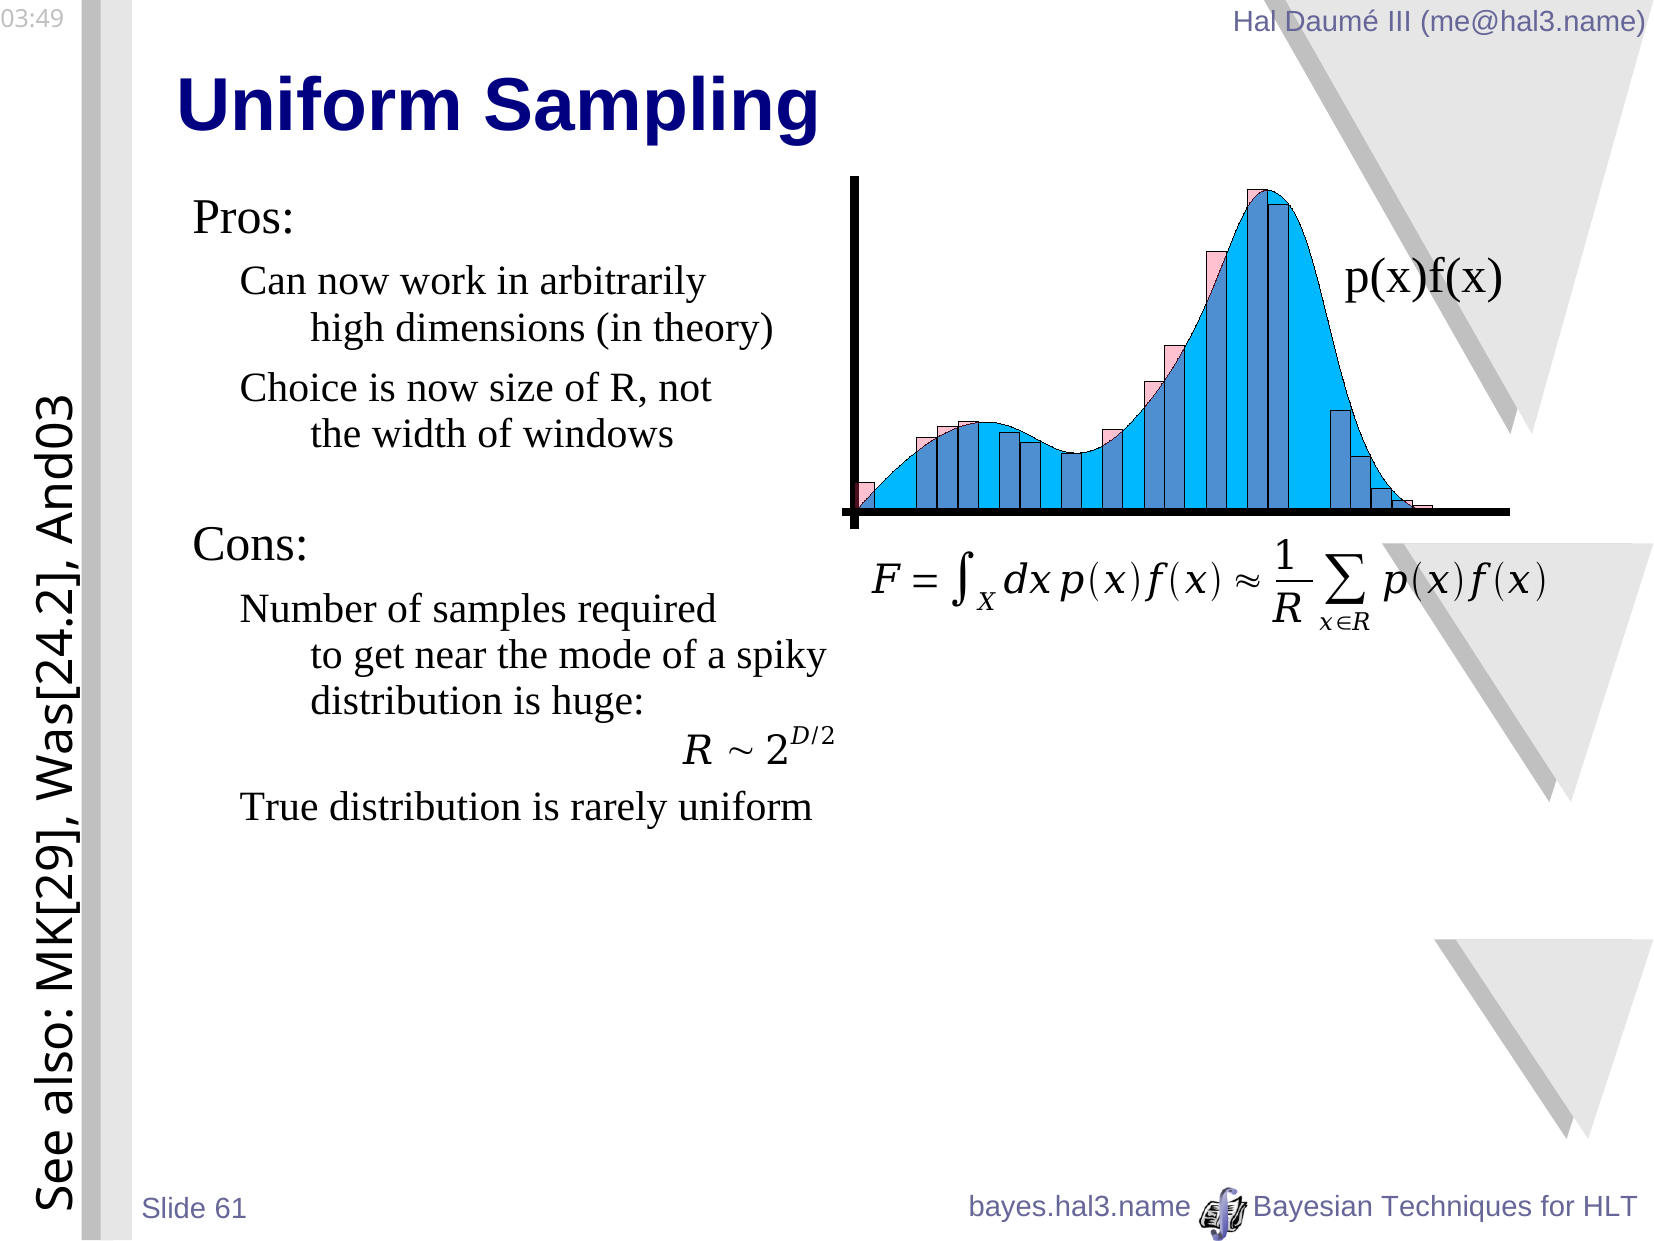

# Uniform Sampling
Pros:
Can now work in arbitrarily
high dimensions (in theory)
Choice is now size of R, not
the width of windows
Cons:
Number of samples required
to get near the mode of a spiky
distribution is huge:
True distribution is rarely uniform
p(x)f(x)
See also: MK[29], Was[24.2], And03